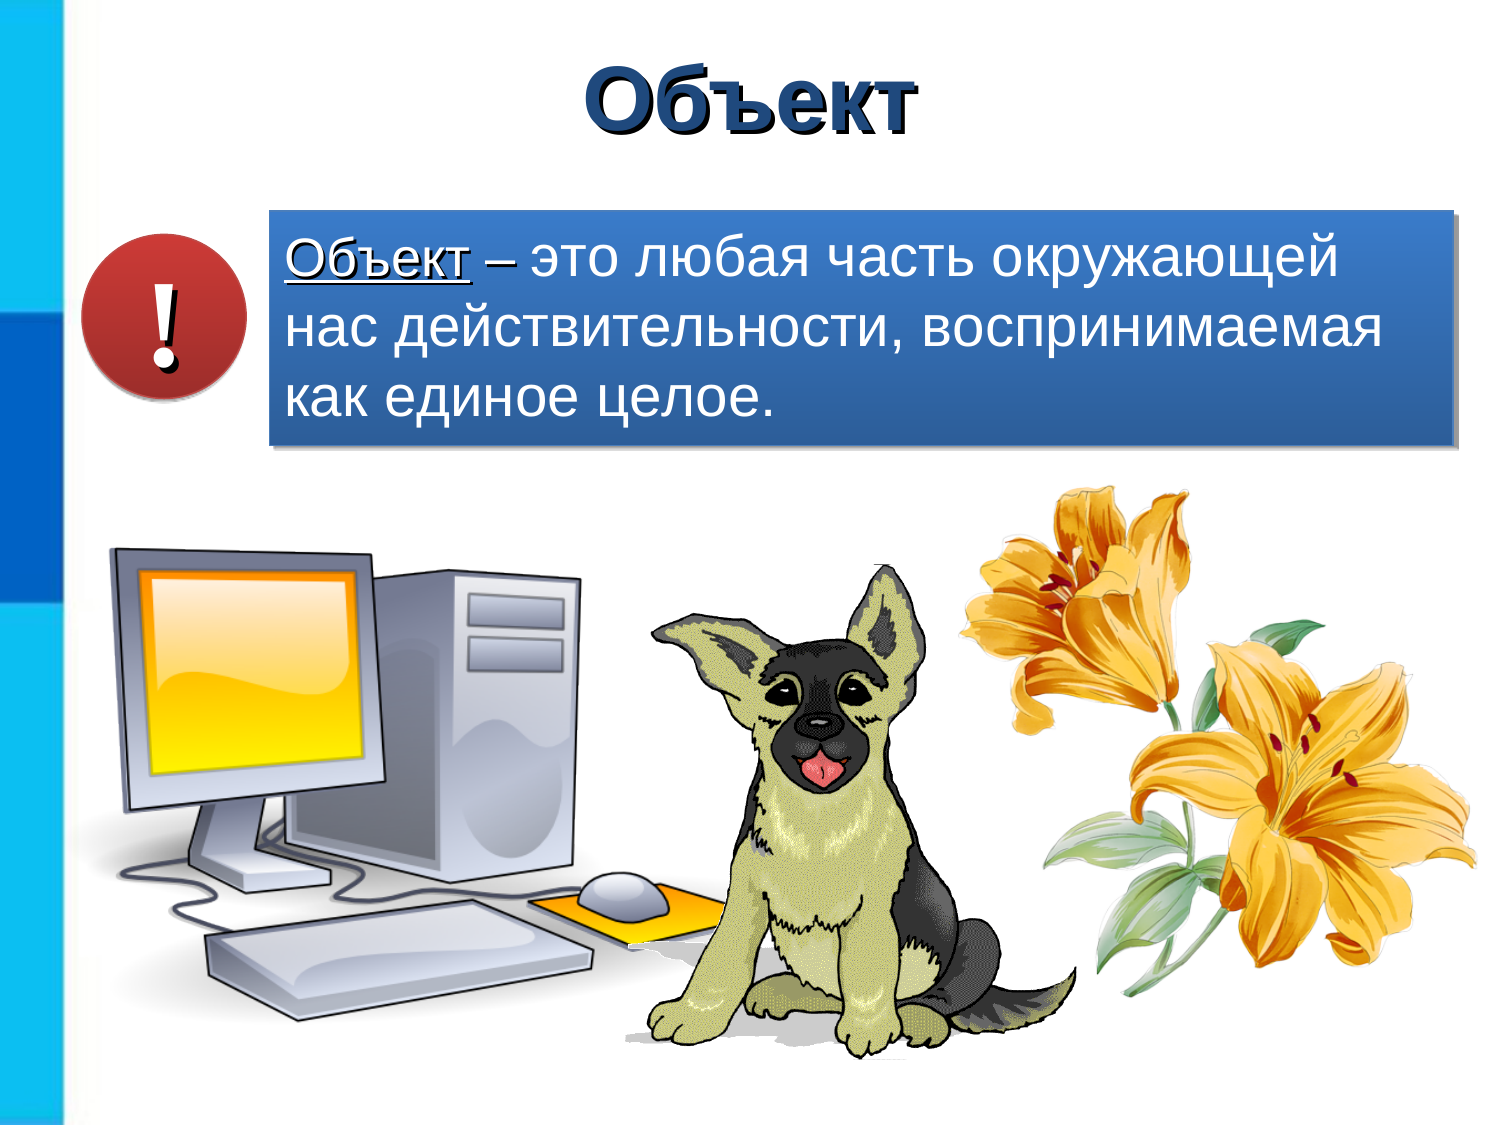

# Объект
Объект – это любая часть окружающей нас действительности, воспринимаемая как единое целое.
!